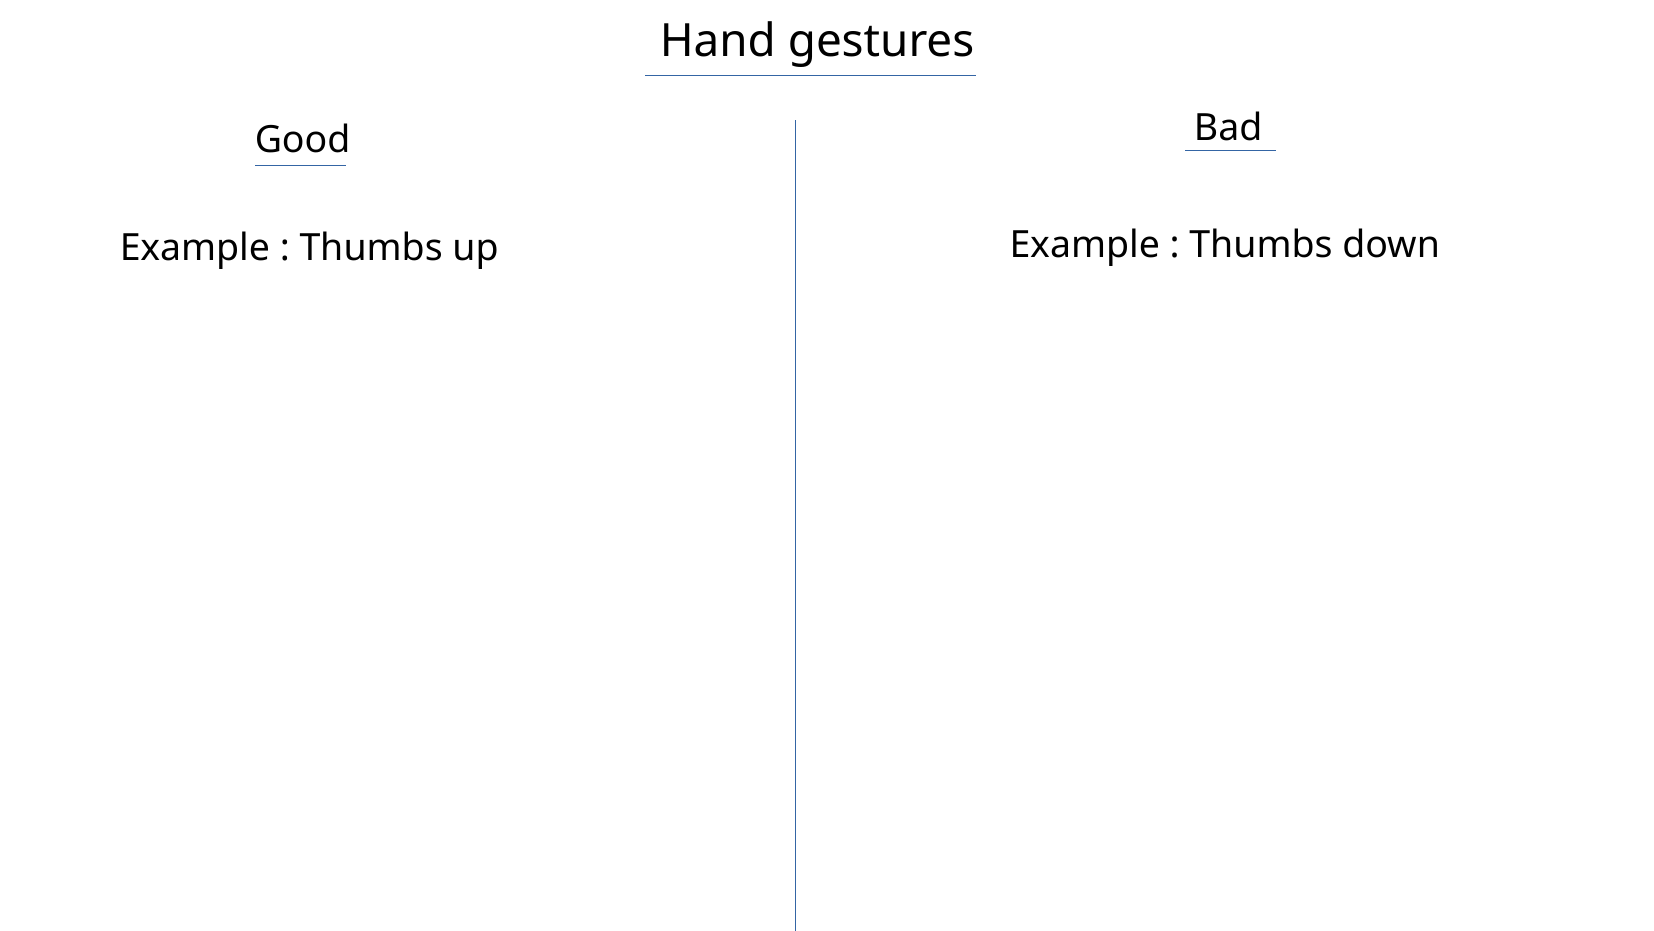

Hand gestures
Bad
Good
Example : Thumbs down
Example : Thumbs up